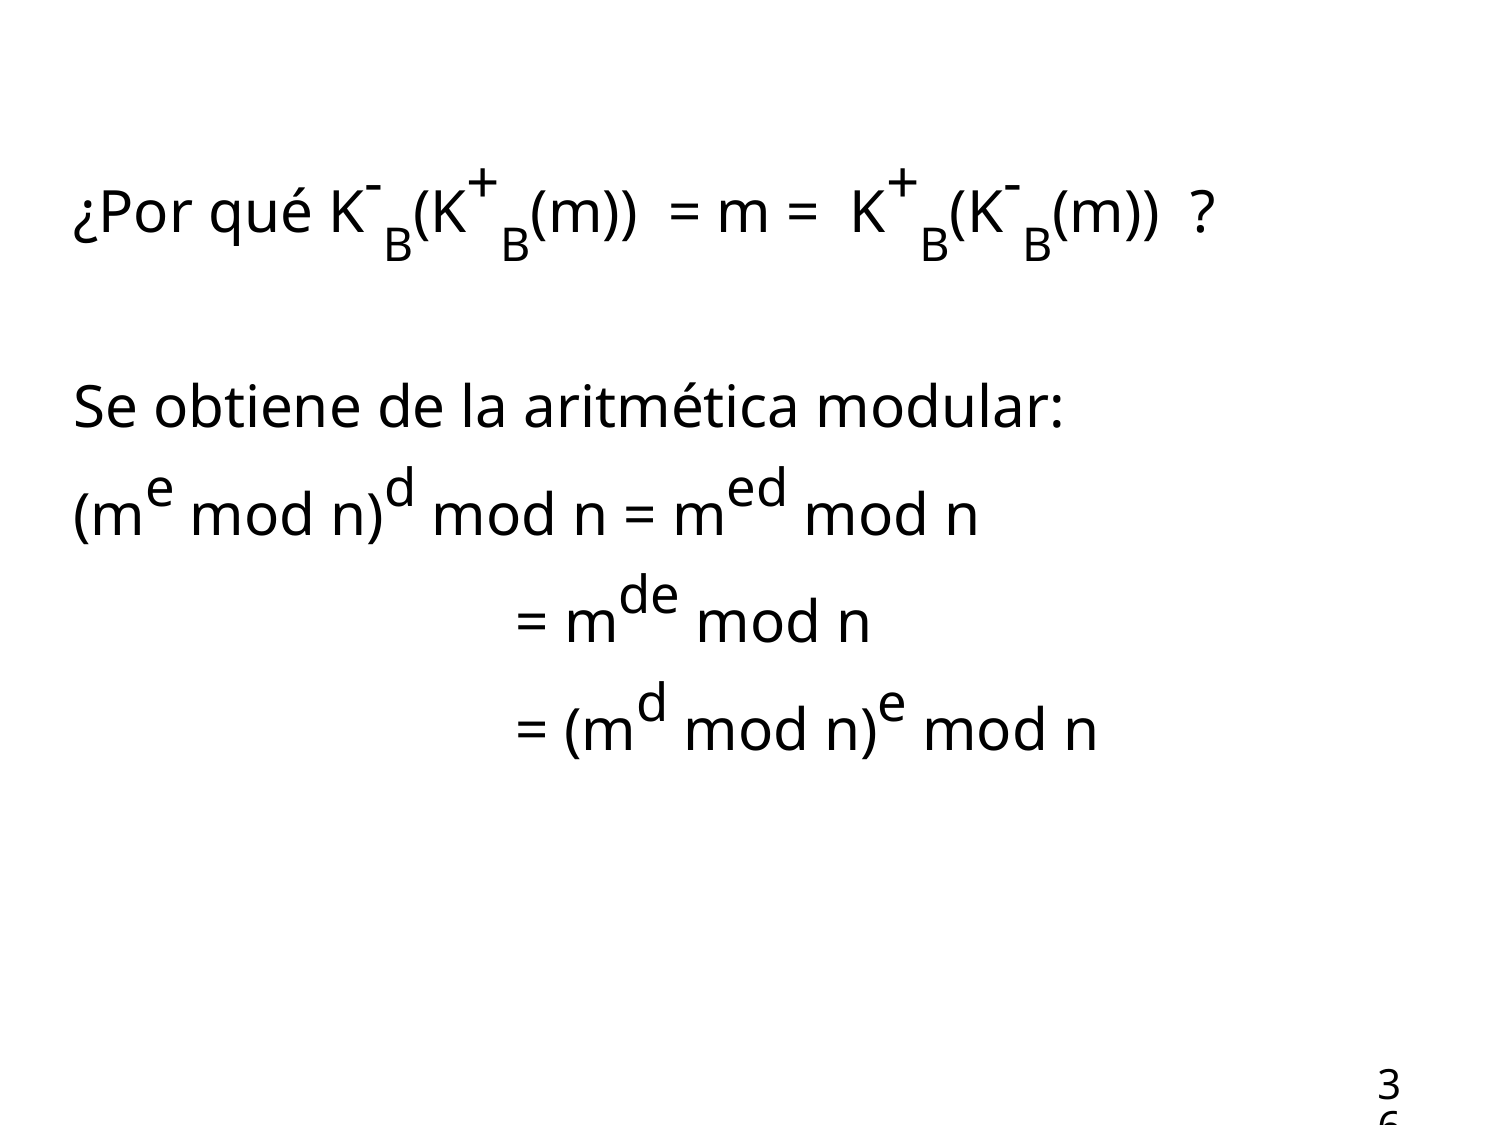

# ¿Por qué K-B(K+B(m)) = m = K+B(K-B(m)) ?
Se obtiene de la aritmética modular:
(me mod n)d mod n = med mod n
 = mde mod n
 = (md mod n)e mod n
36